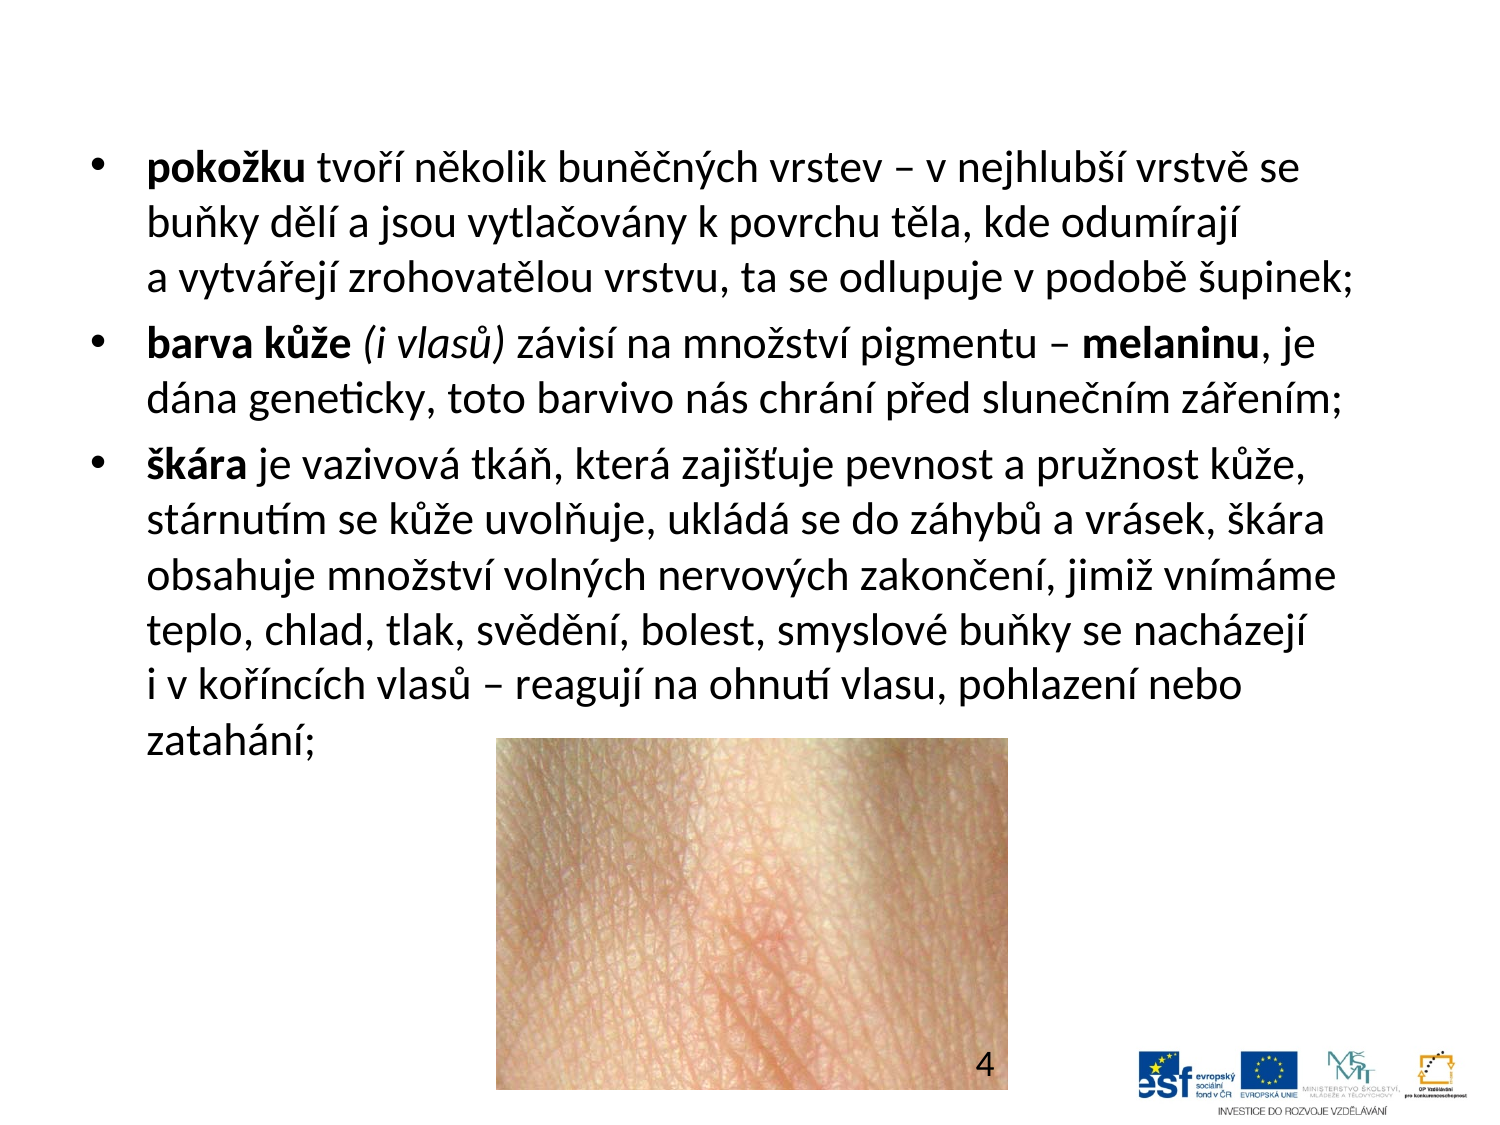

# pokožku tvoří několik buněčných vrstev – v nejhlubší vrstvě se buňky dělí a jsou vytlačovány k povrchu těla, kde odumírají a vytvářejí zrohovatělou vrstvu, ta se odlupuje v podobě šupinek;
barva kůže (i vlasů) závisí na množství pigmentu – melaninu, je dána geneticky, toto barvivo nás chrání před slunečním zářením;
škára je vazivová tkáň, která zajišťuje pevnost a pružnost kůže, stárnutím se kůže uvolňuje, ukládá se do záhybů a vrásek, škára obsahuje množství volných nervových zakončení, jimiž vnímáme teplo, chlad, tlak, svědění, bolest, smyslové buňky se nacházejí
i v koříncích vlasů – reagují na ohnutí vlasu, pohlazení nebo zatahání;
4